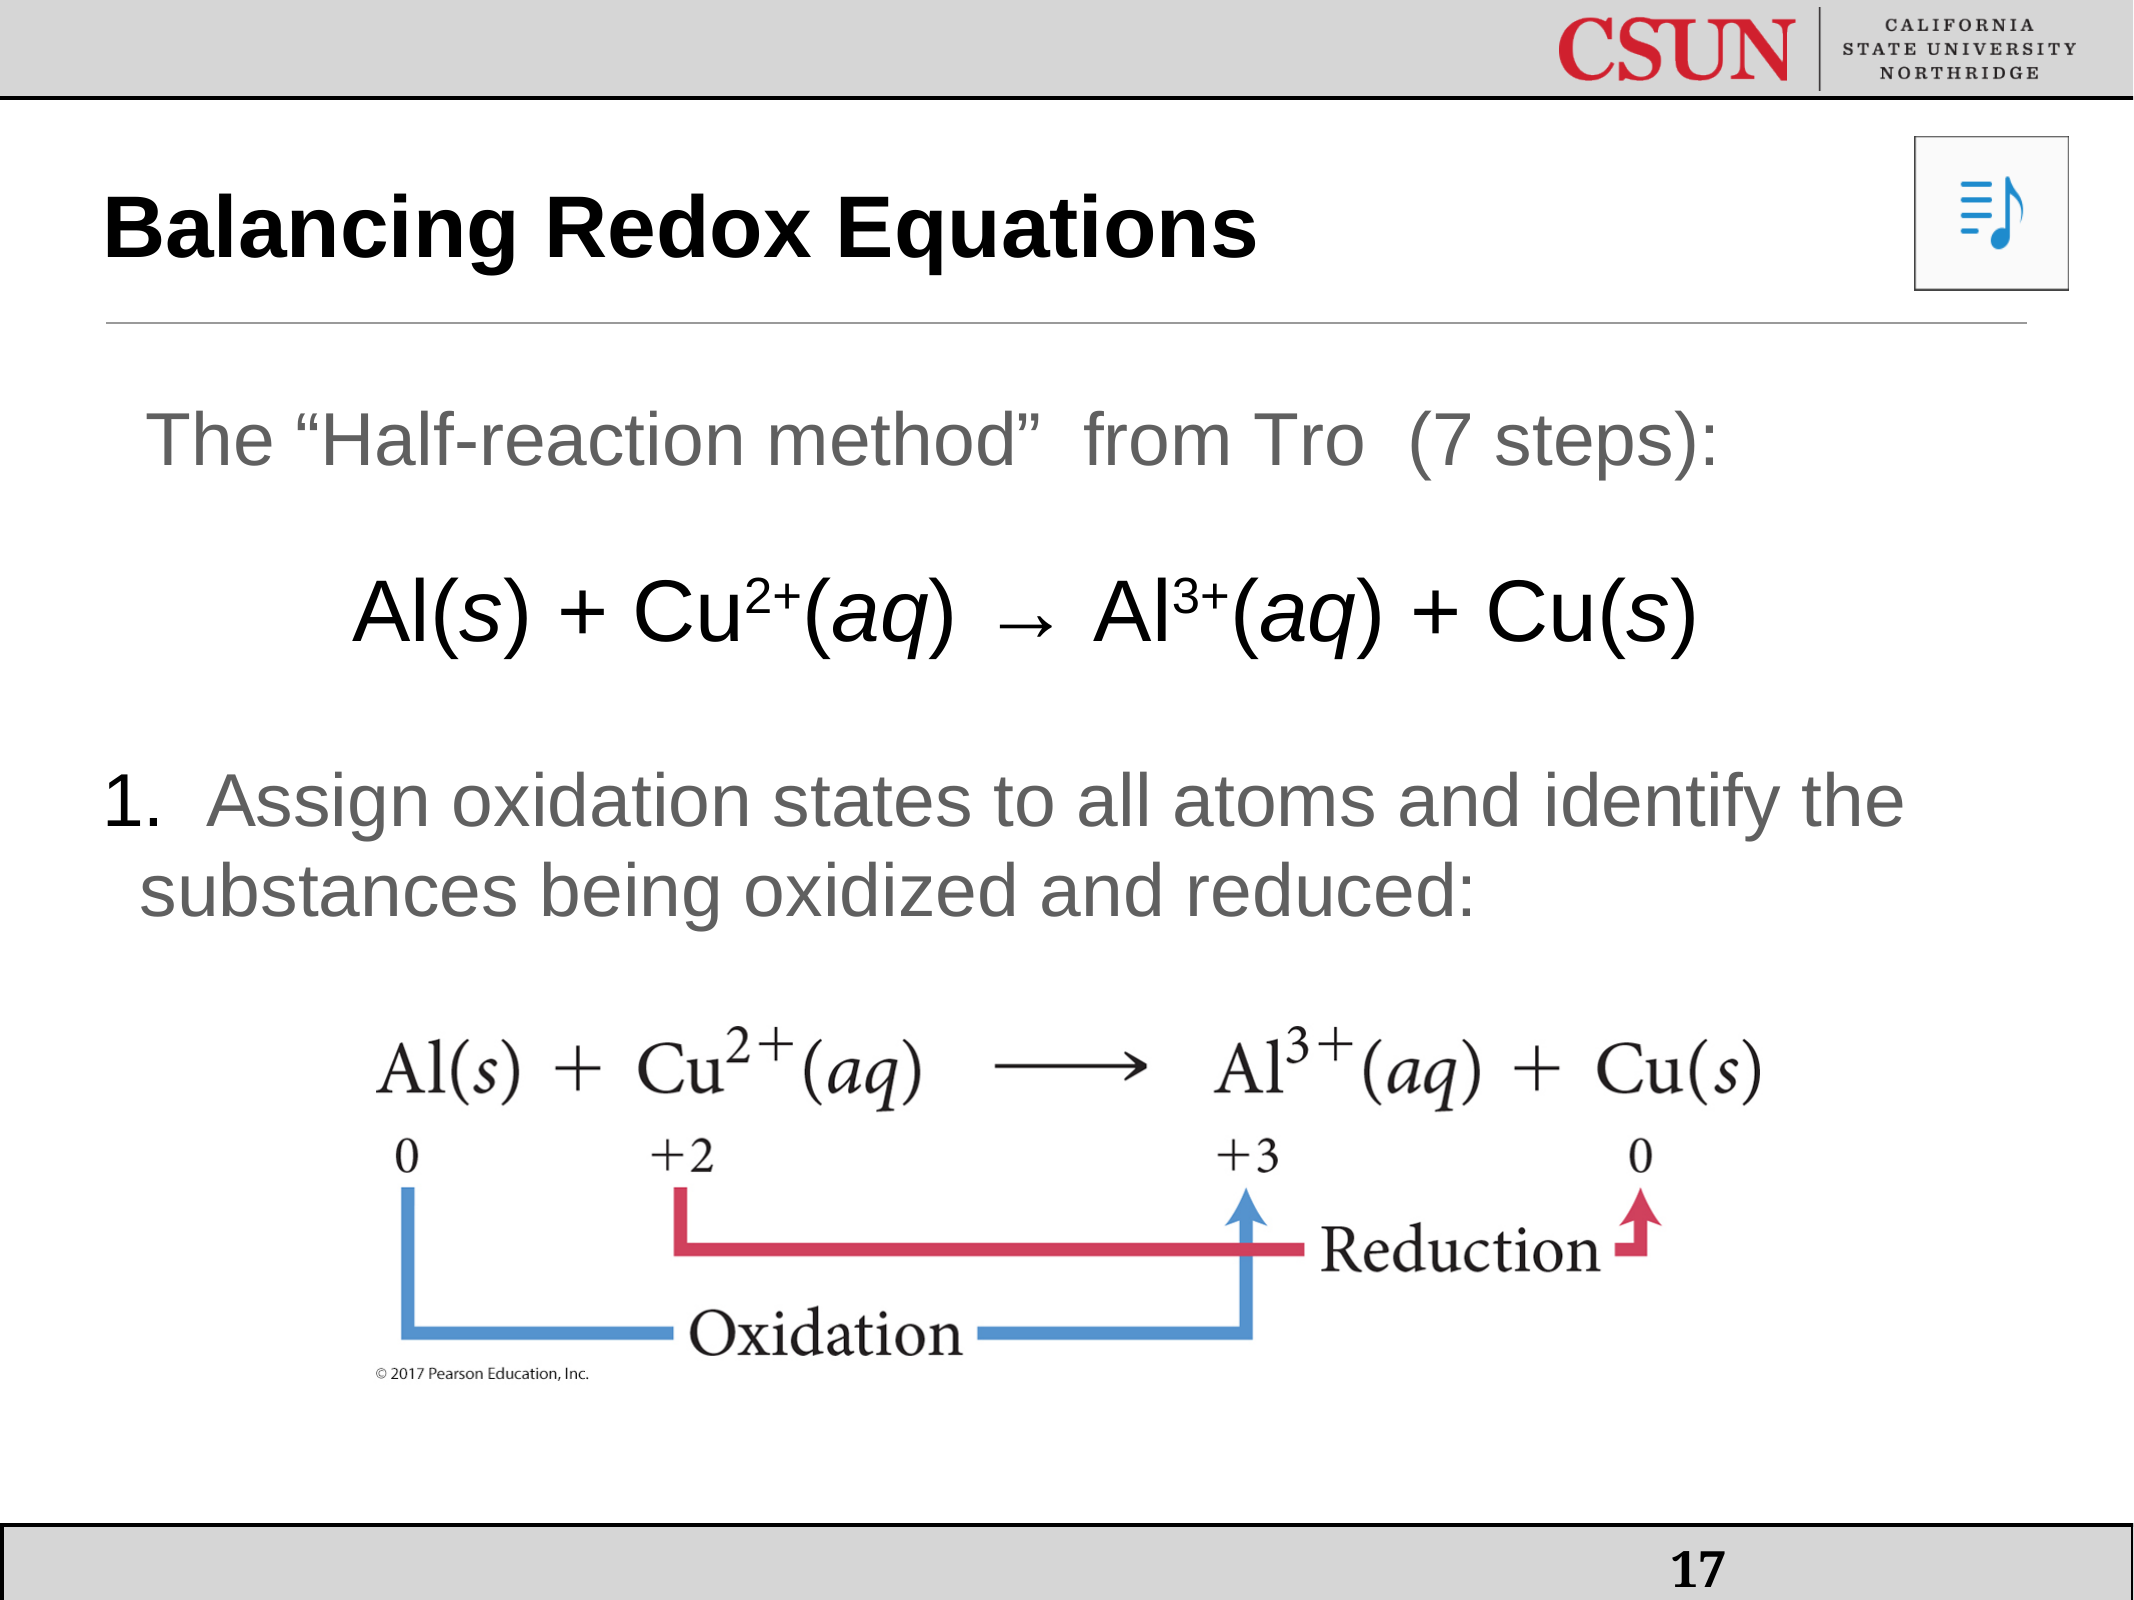

# Balancing Redox Equations
The “Half-reaction method” from Tro (7 steps):
Al(s) + Cu2+(aq) → Al3+(aq) + Cu(s)
 Assign oxidation states to all atoms and identify the substances being oxidized and reduced:
17